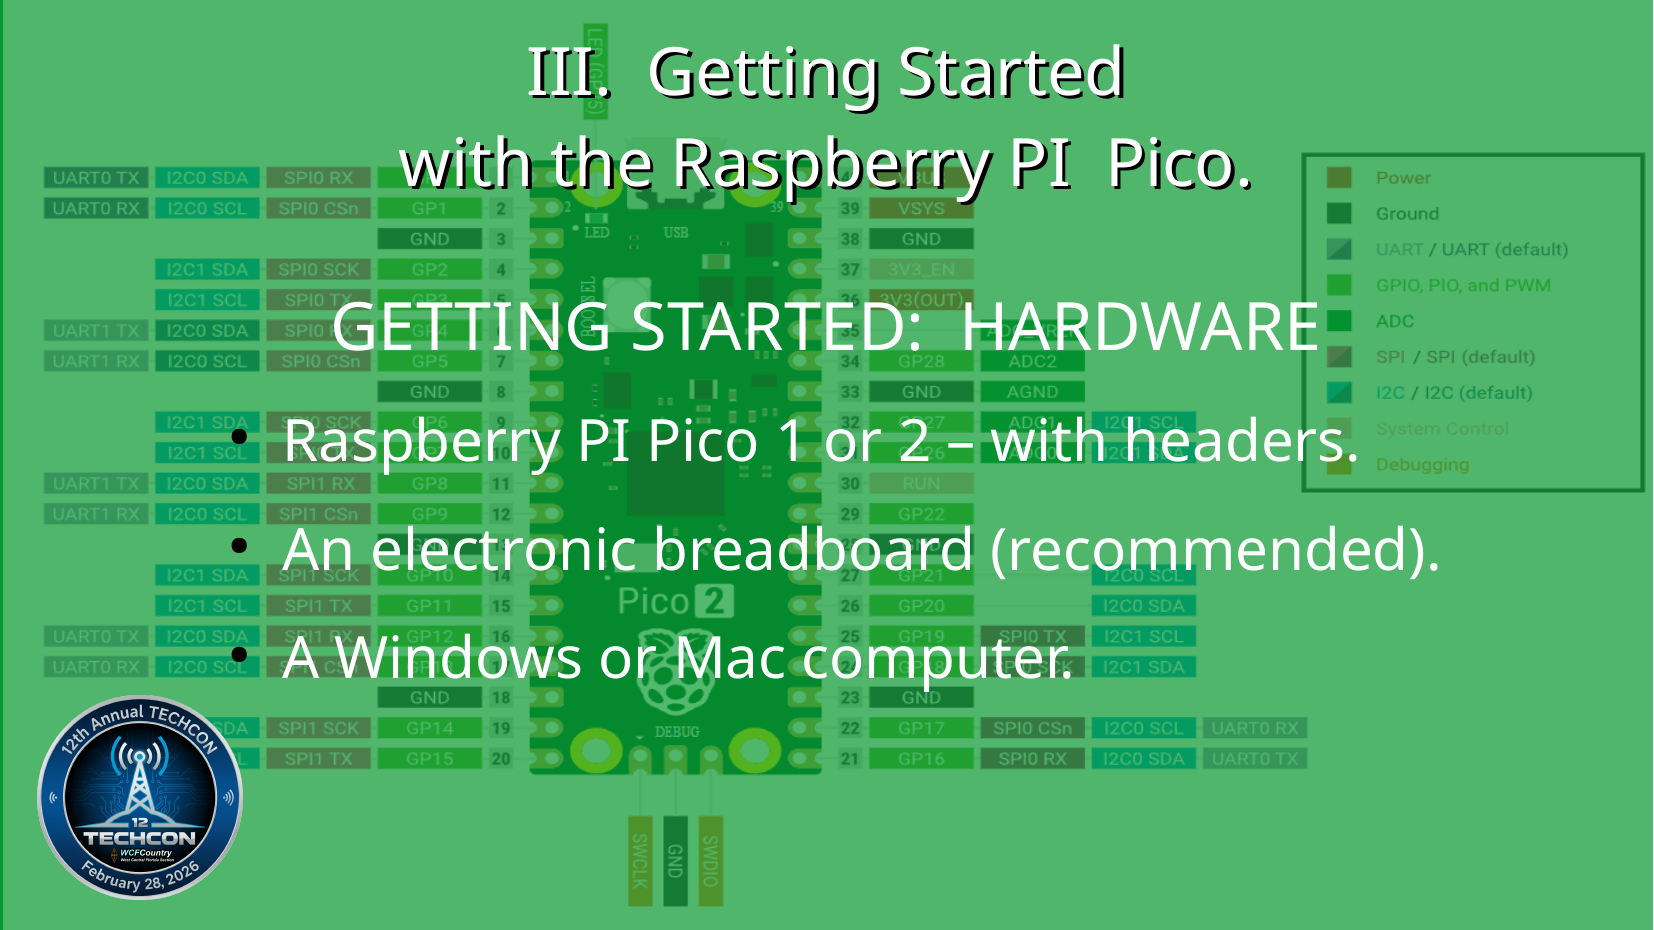

# III. Getting Started with the Raspberry PI Pico.
GETTING STARTED: HARDWARE
Raspberry PI Pico 1 or 2 – with headers.
An electronic breadboard (recommended).
A Windows or Mac computer.